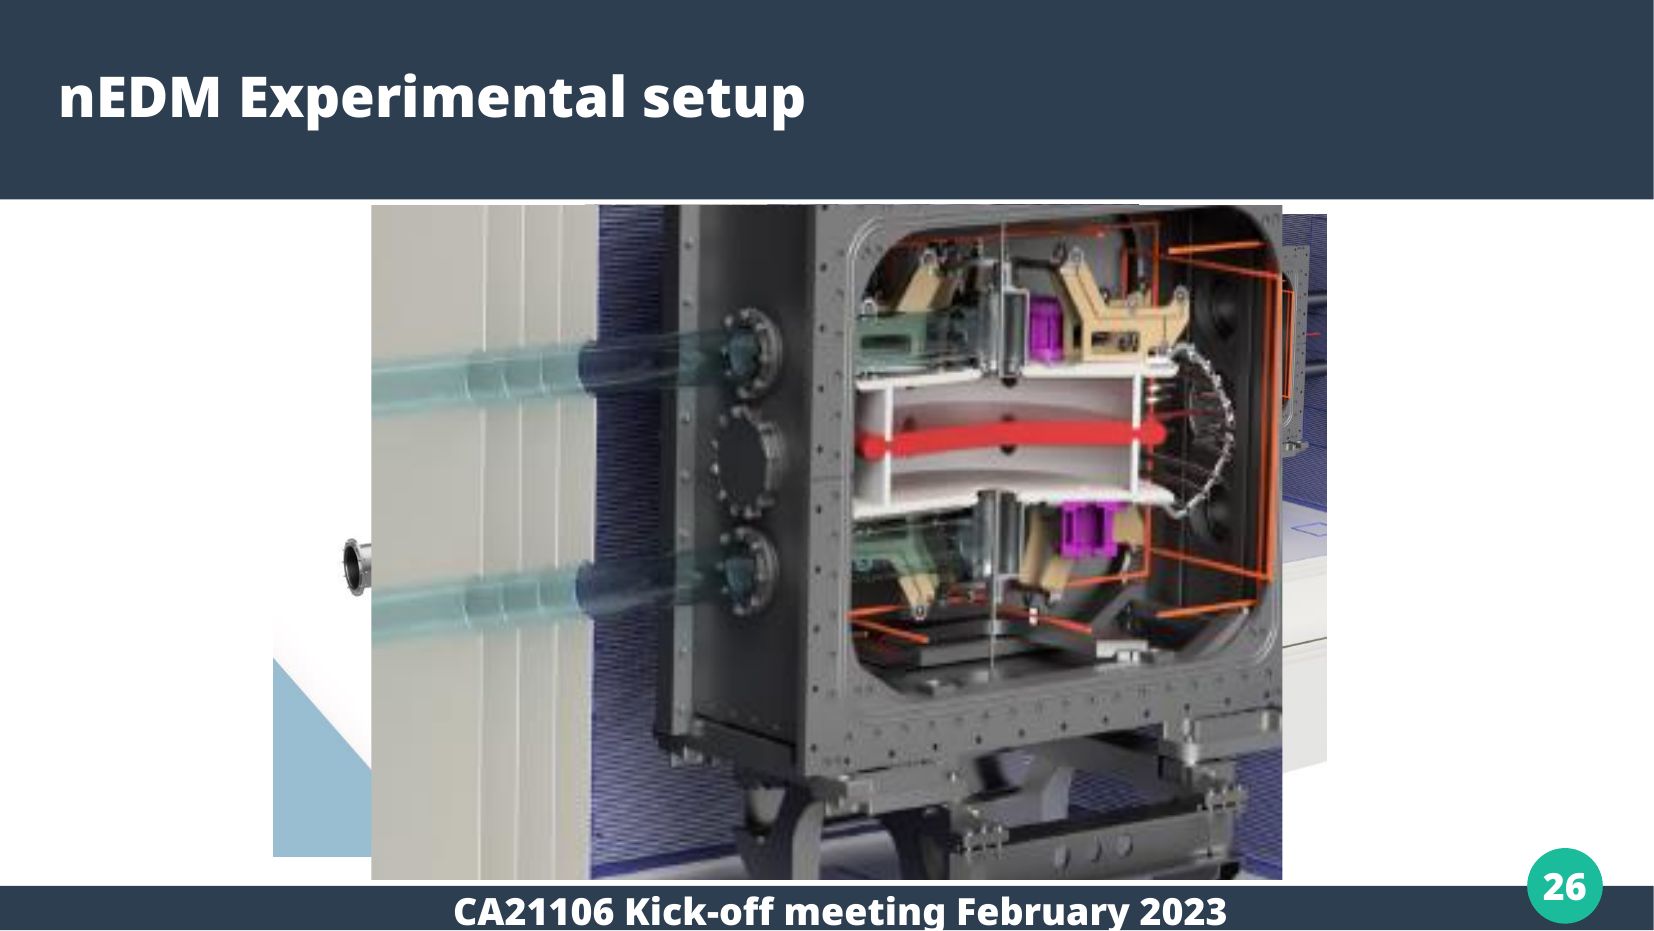

# nEDM Experimental setup
CA21106 Kick-off meeting February 2023